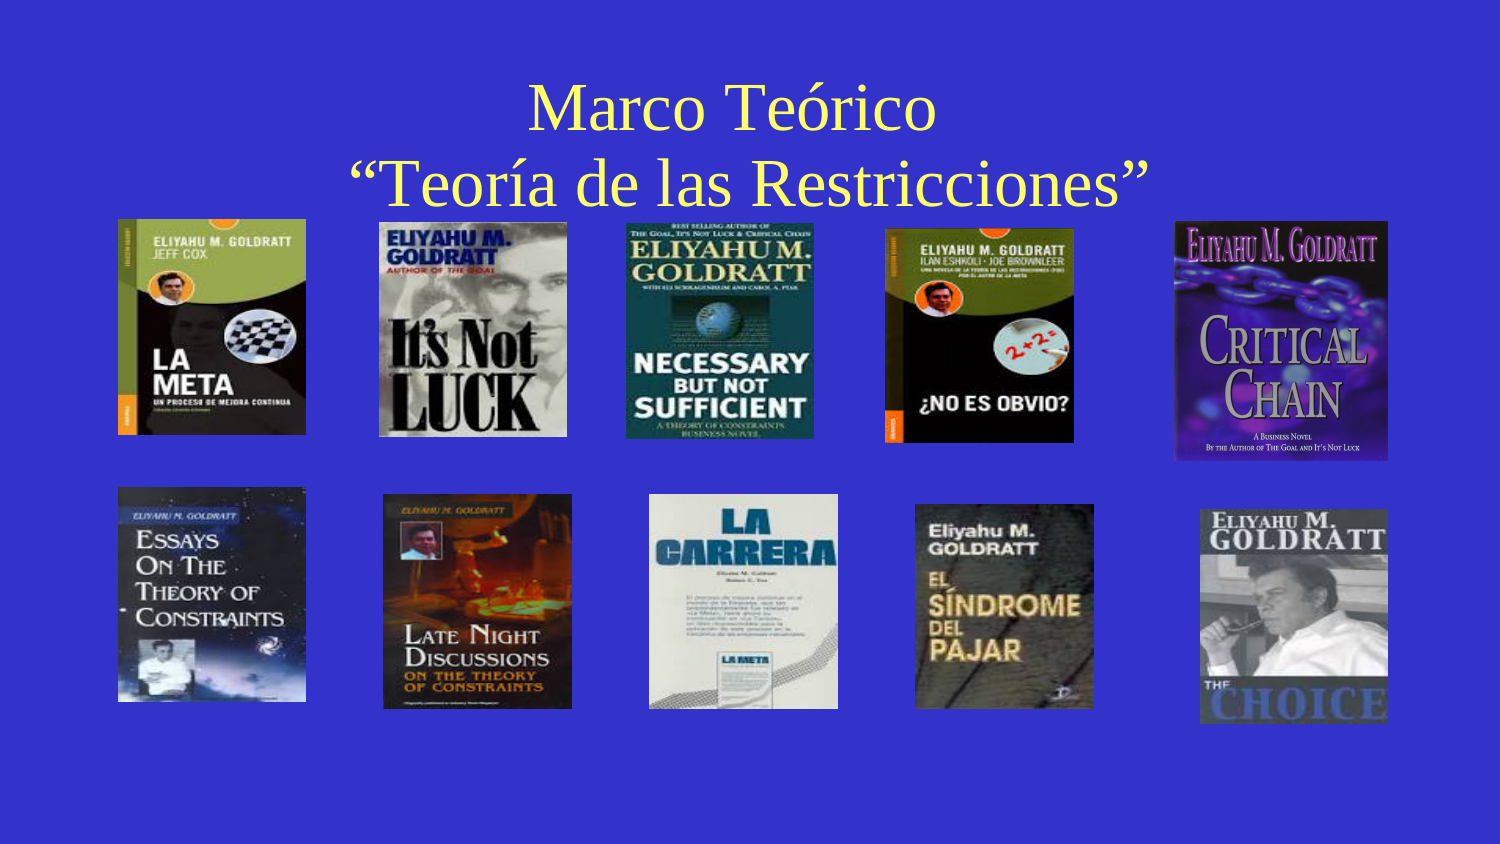

# Marco Teórico “Teoría de las Restricciones”